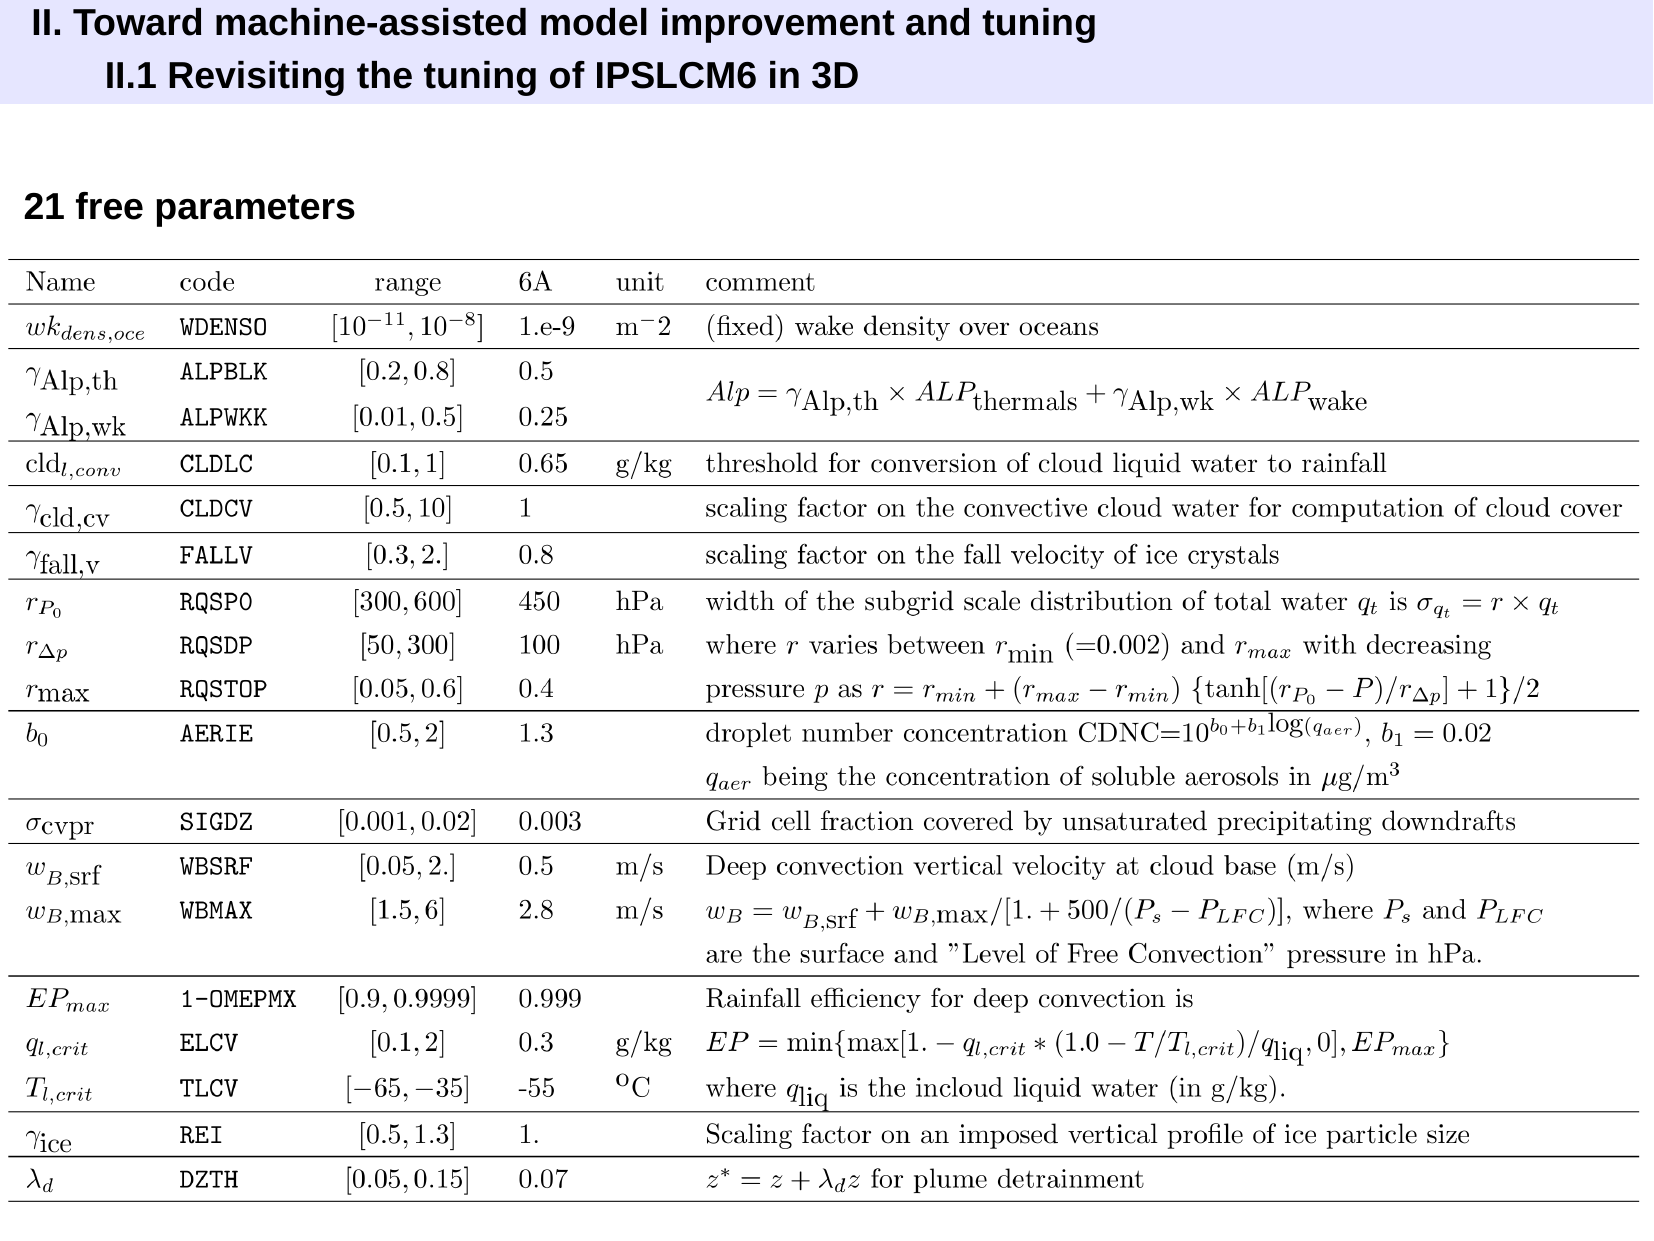

II. Toward machine-assisted model improvement and tuning
 II.1 Revisiting the tuning of IPSLCM6 in 3D
21 free parameters